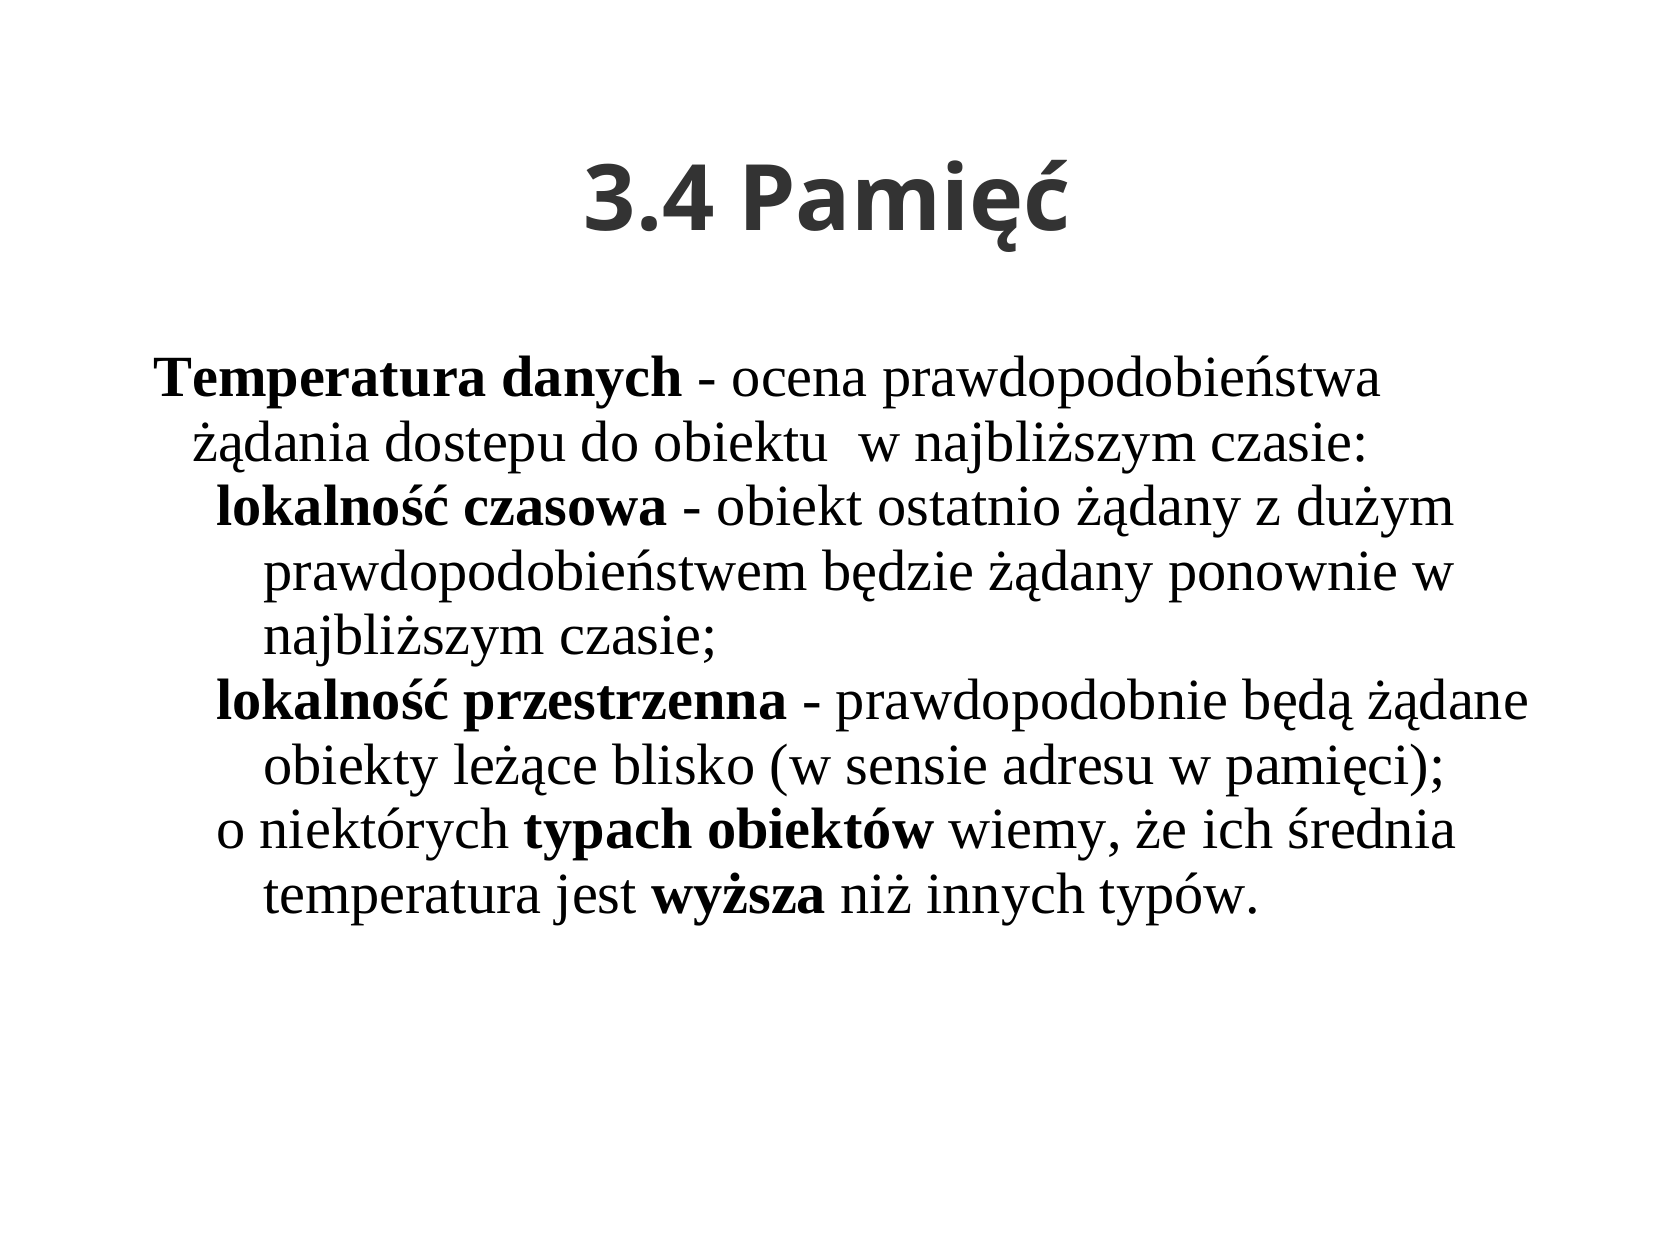

# 3.4 Pamięć
 Temperatura danych - ocena prawdopodobieństwa żądania dostepu do obiektu w najbliższym czasie:
lokalność czasowa - obiekt ostatnio żądany z dużym prawdopodobieństwem będzie żądany ponownie w najbliższym czasie;
lokalność przestrzenna - prawdopodobnie będą żądane obiekty leżące blisko (w sensie adresu w pamięci);
o niektórych typach obiektów wiemy, że ich średnia temperatura jest wyższa niż innych typów.